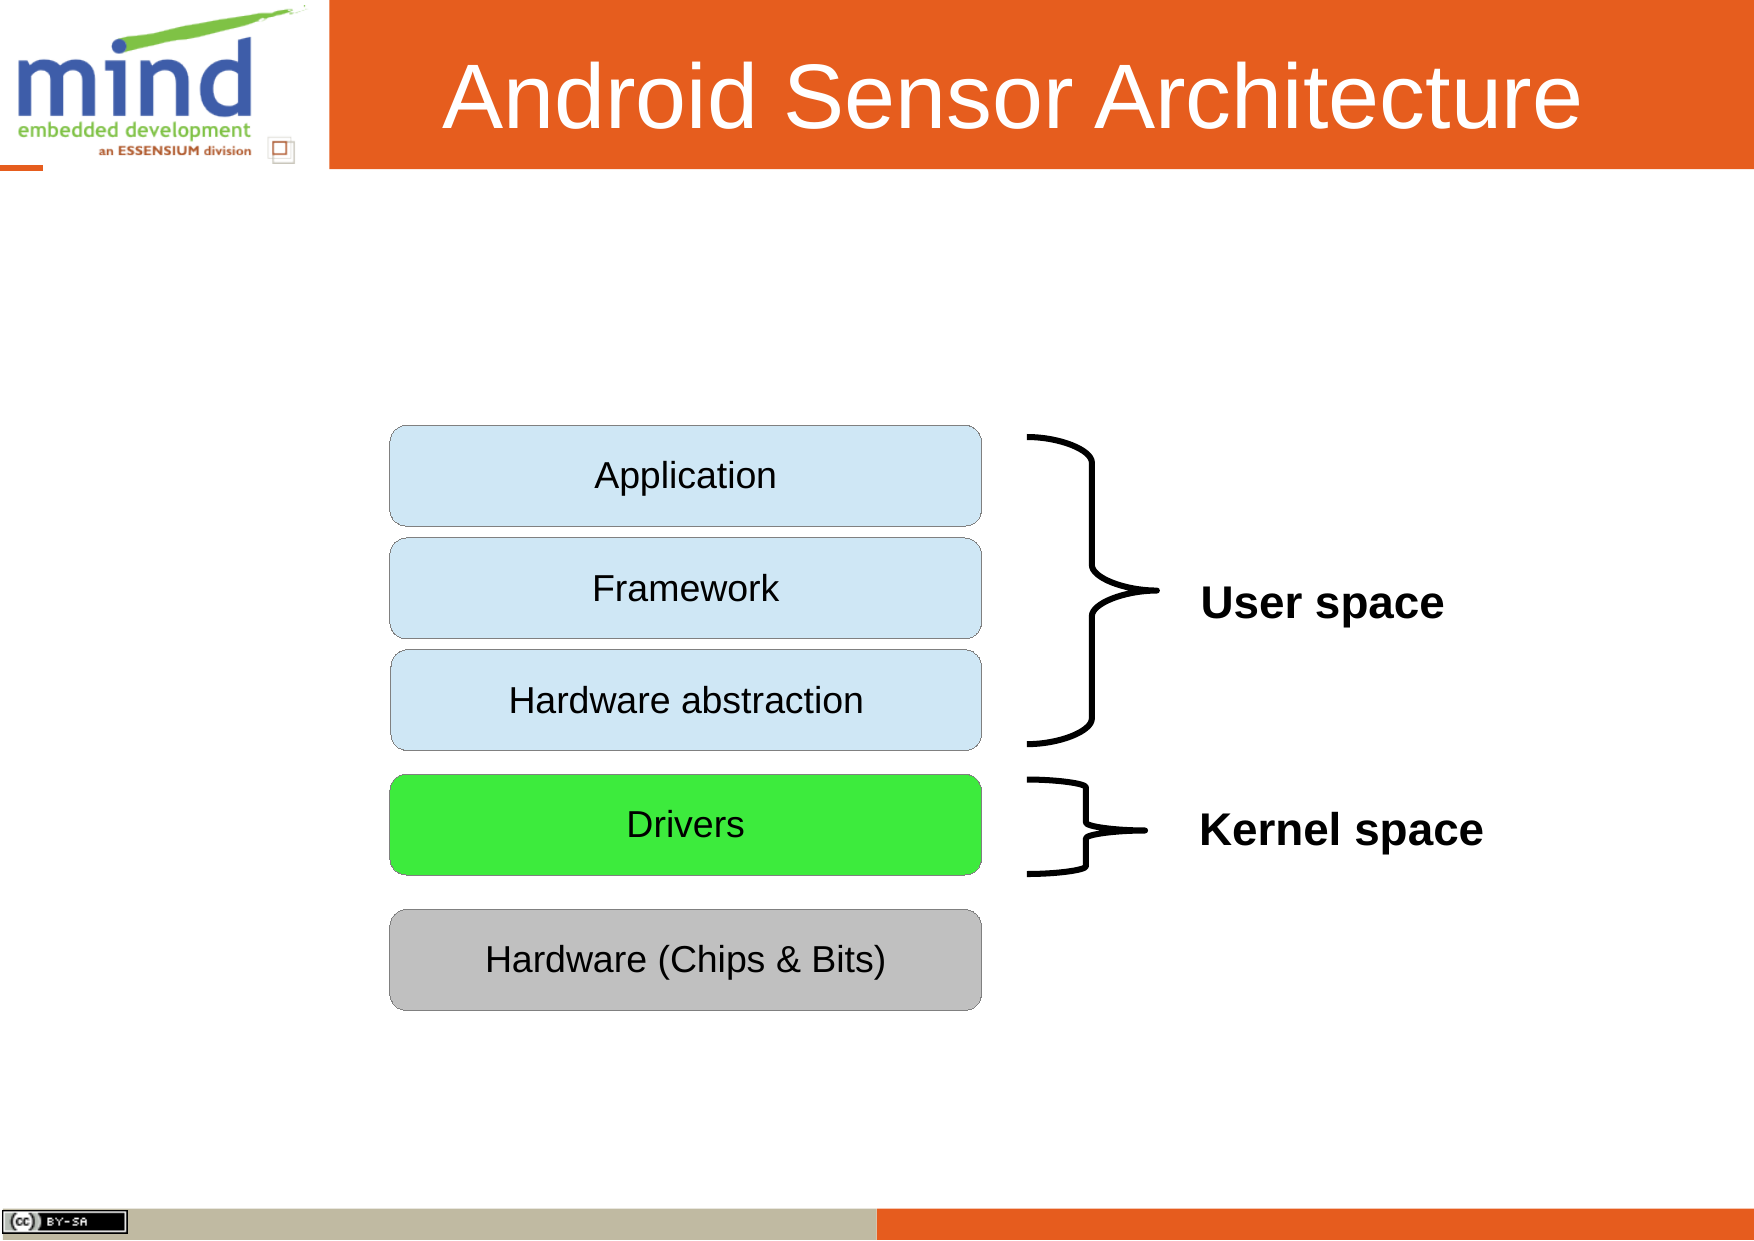

# Android Sensor Architecture
Application
Framework
User space
Hardware abstraction
Drivers
Kernel space
Hardware (Chips & Bits)